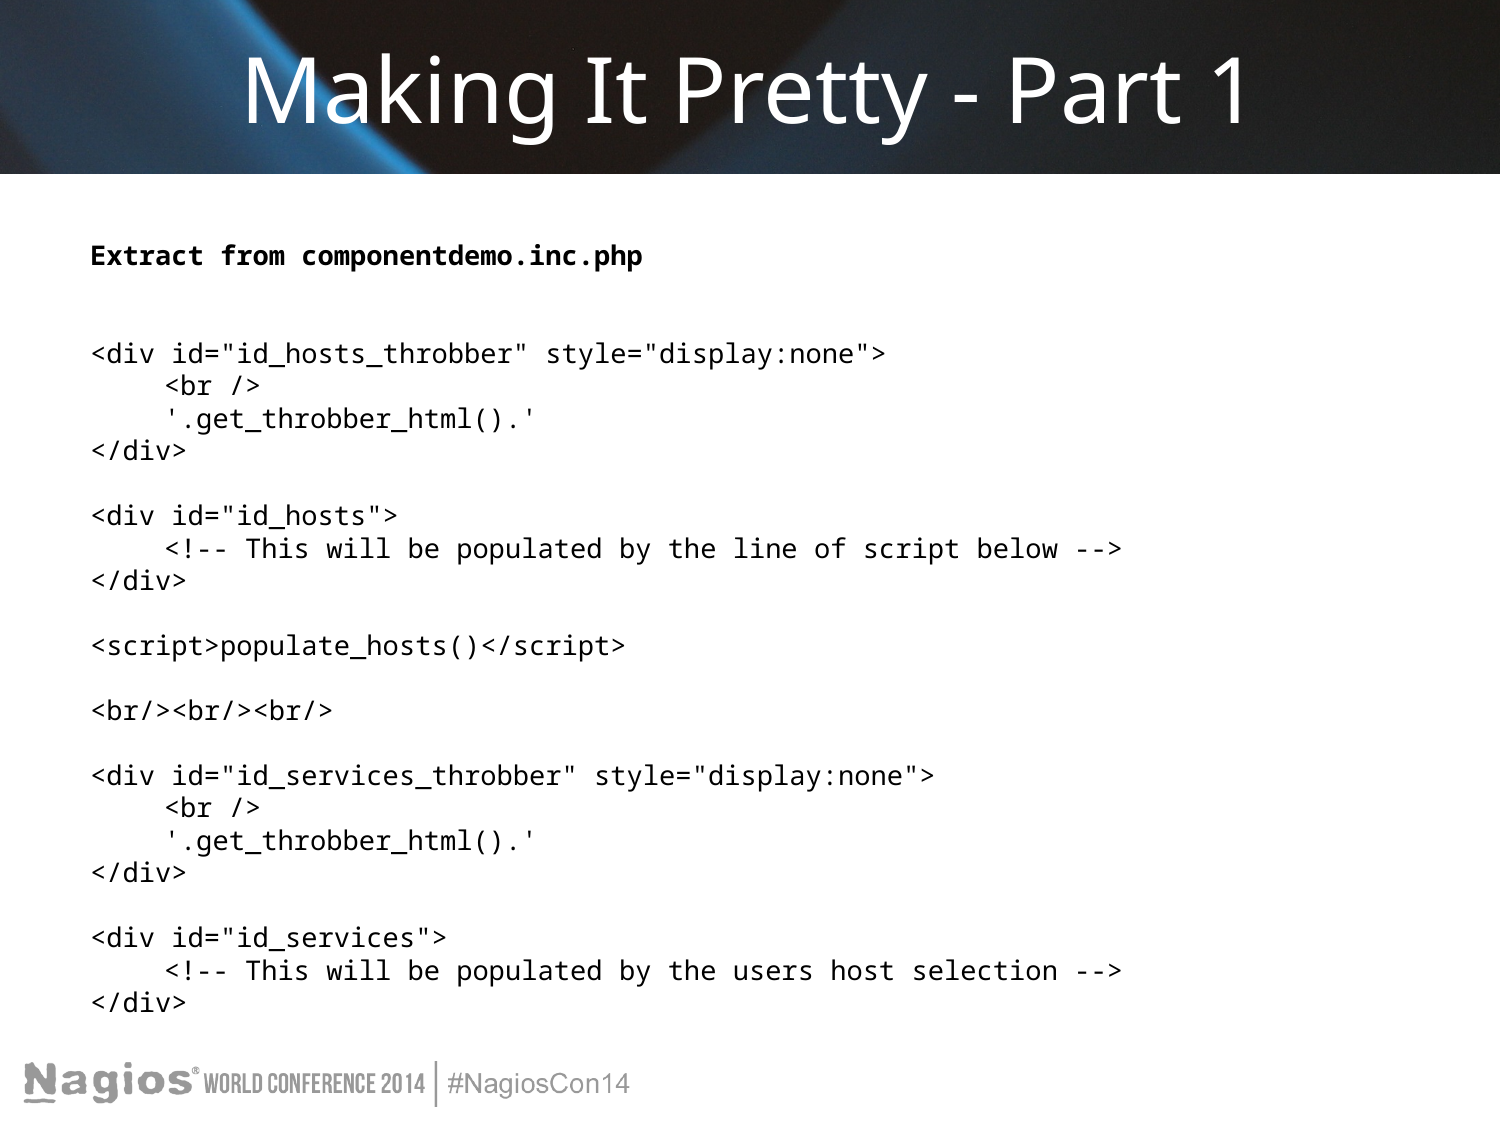

# Making It Pretty - Part 1
Extract from componentdemo.inc.php
<div id="id_hosts_throbber" style="display:none">
	<br />
	'.get_throbber_html().'
</div>
<div id="id_hosts">
	<!-- This will be populated by the line of script below -->
</div>
<script>populate_hosts()</script>
<br/><br/><br/>
<div id="id_services_throbber" style="display:none">
	<br />
	'.get_throbber_html().'
</div>
<div id="id_services">
	<!-- This will be populated by the users host selection -->
</div>